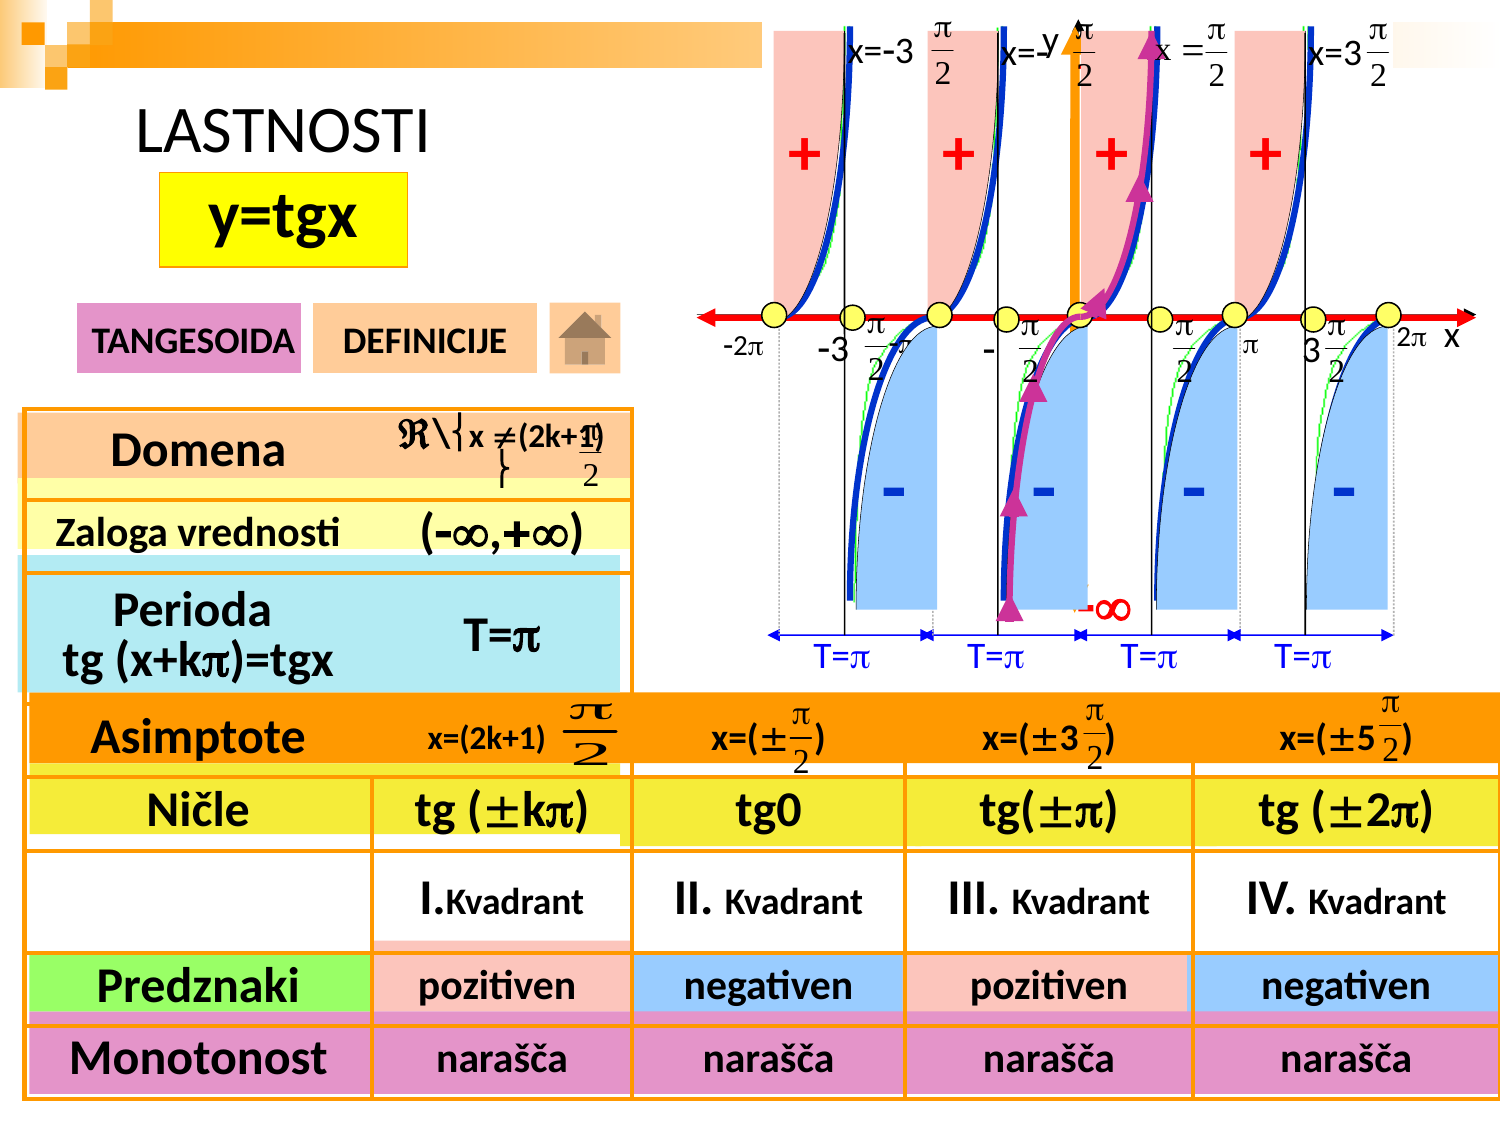

y
x
x=3
x=3
x=
+

+
+
+
+
LASTNOSTI
y=tgx
TANGESOIDA
DEFINICIJE
3

3
2


2




| Domena | \x (2k+1)  | | | |
| --- | --- | --- | --- | --- |
| Zaloga vrednosti | (,) | | | |
| Perioda tg (x+k)=tgx | T= | | | |
| Asimptote | x=(2k+1) | x=( ) | x=(3 ) | x=(5 ) |
| Ničle | tg (k) | tg0 | tg() | tg (2) |
| | I.Kvadrant | II. Kvadrant | III. Kvadrant | IV. Kvadrant |
| Predznaki | pozitiven | negativen | pozitiven | negativen |
| Monotonost | narašča | narašča | narašča | narašča |
T=
T=
T=
T=